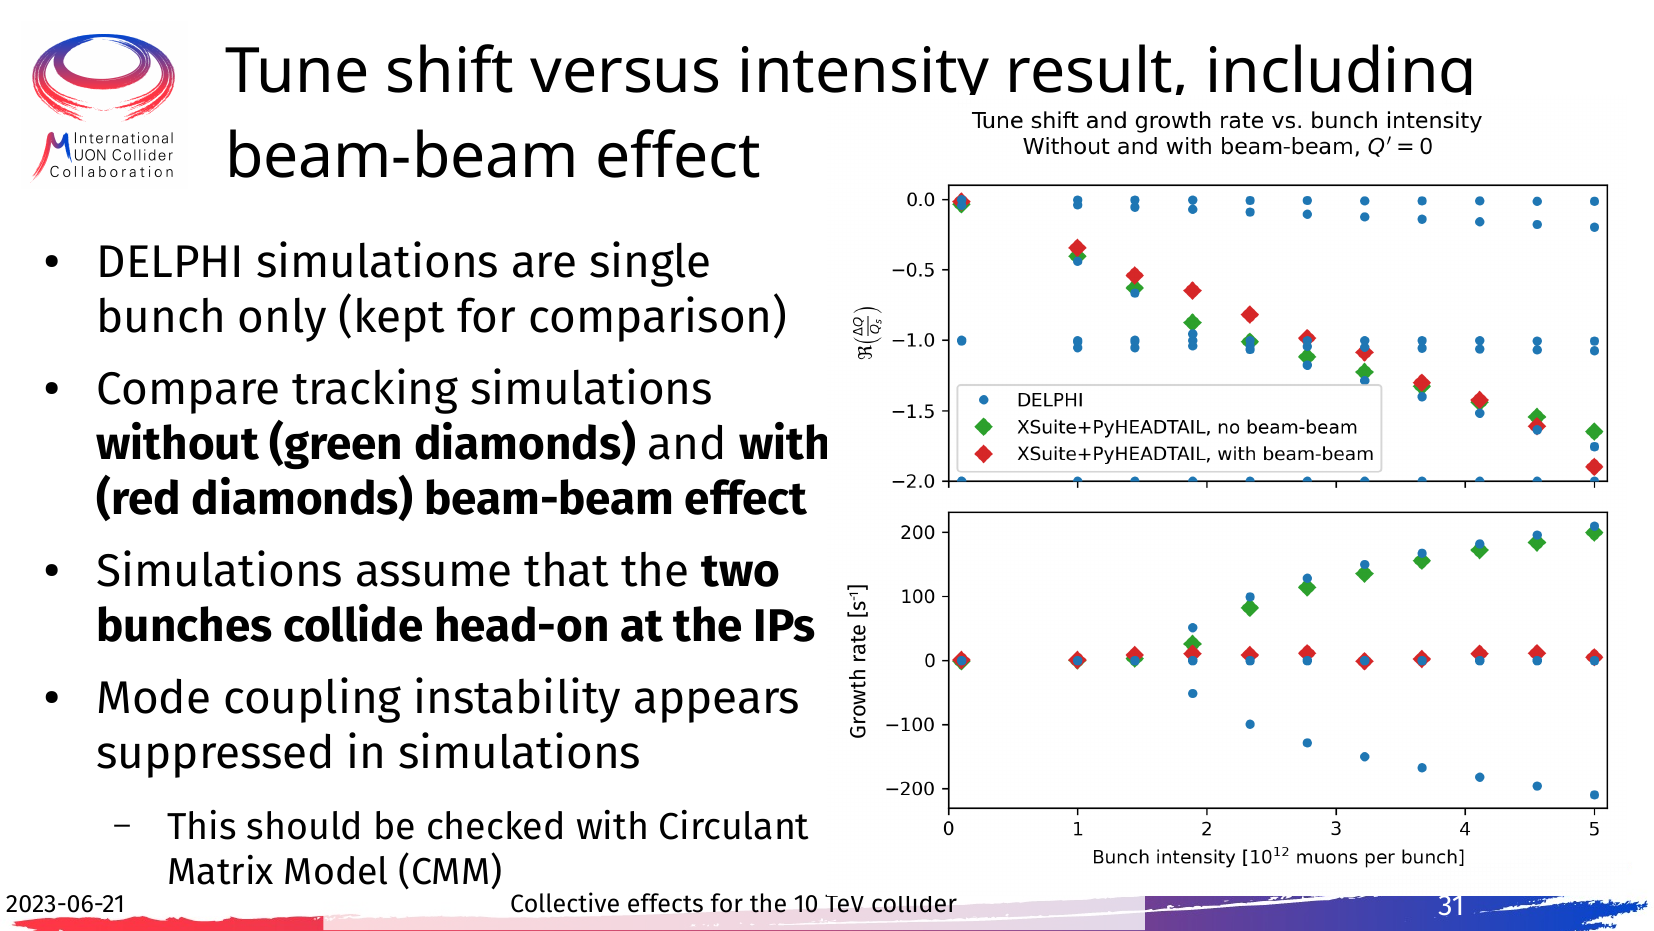

Tune shift versus intensity result, including beam-beam effect
# DELPHI simulations are single bunch only (kept for comparison)
Compare tracking simulations without (green diamonds) and with (red diamonds) beam-beam effect
Simulations assume that the two bunches collide head-on at the IPs
Mode coupling instability appears suppressed in simulations
This should be checked with Circulant Matrix Model (CMM)
Growth rate [s-1]
2023-06-21
Collective effects for the 10 TeV collider
31